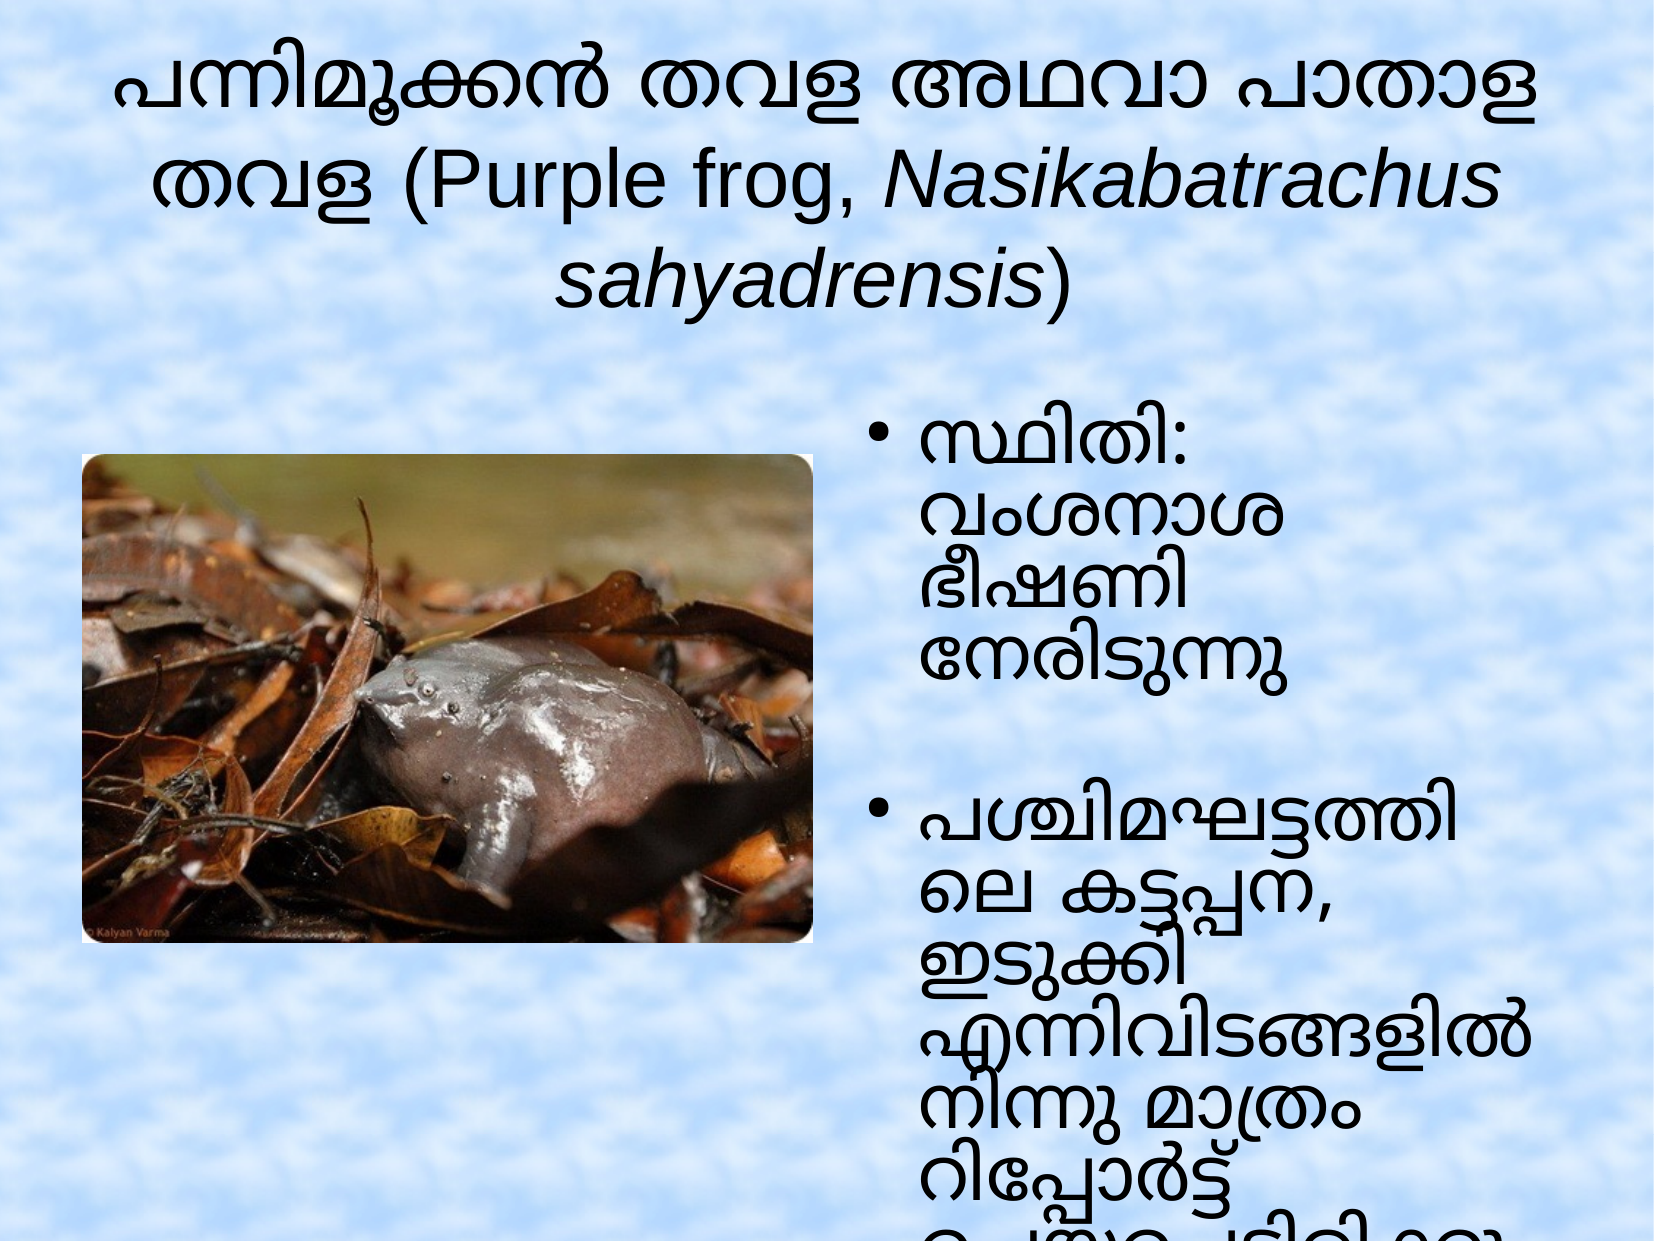

# പന്നിമൂക്കന്‍ തവള അഥവാ പാതാള തവള (Purple frog, Nasikabatrachus sahyadrensis)
സ്ഥിതി: വംശനാശ ഭീഷണി നേരിടുന്നു
പശ്ചിമഘട്ടത്തിലെ കട്ടപ്പന, ഇടുക്കി എന്നിവിടങ്ങളില്‍ നിന്നു മാത്രം റിപ്പോര്‍ട്ട് ചെയ്യപ്പെട്ടിരിക്കുന്നു